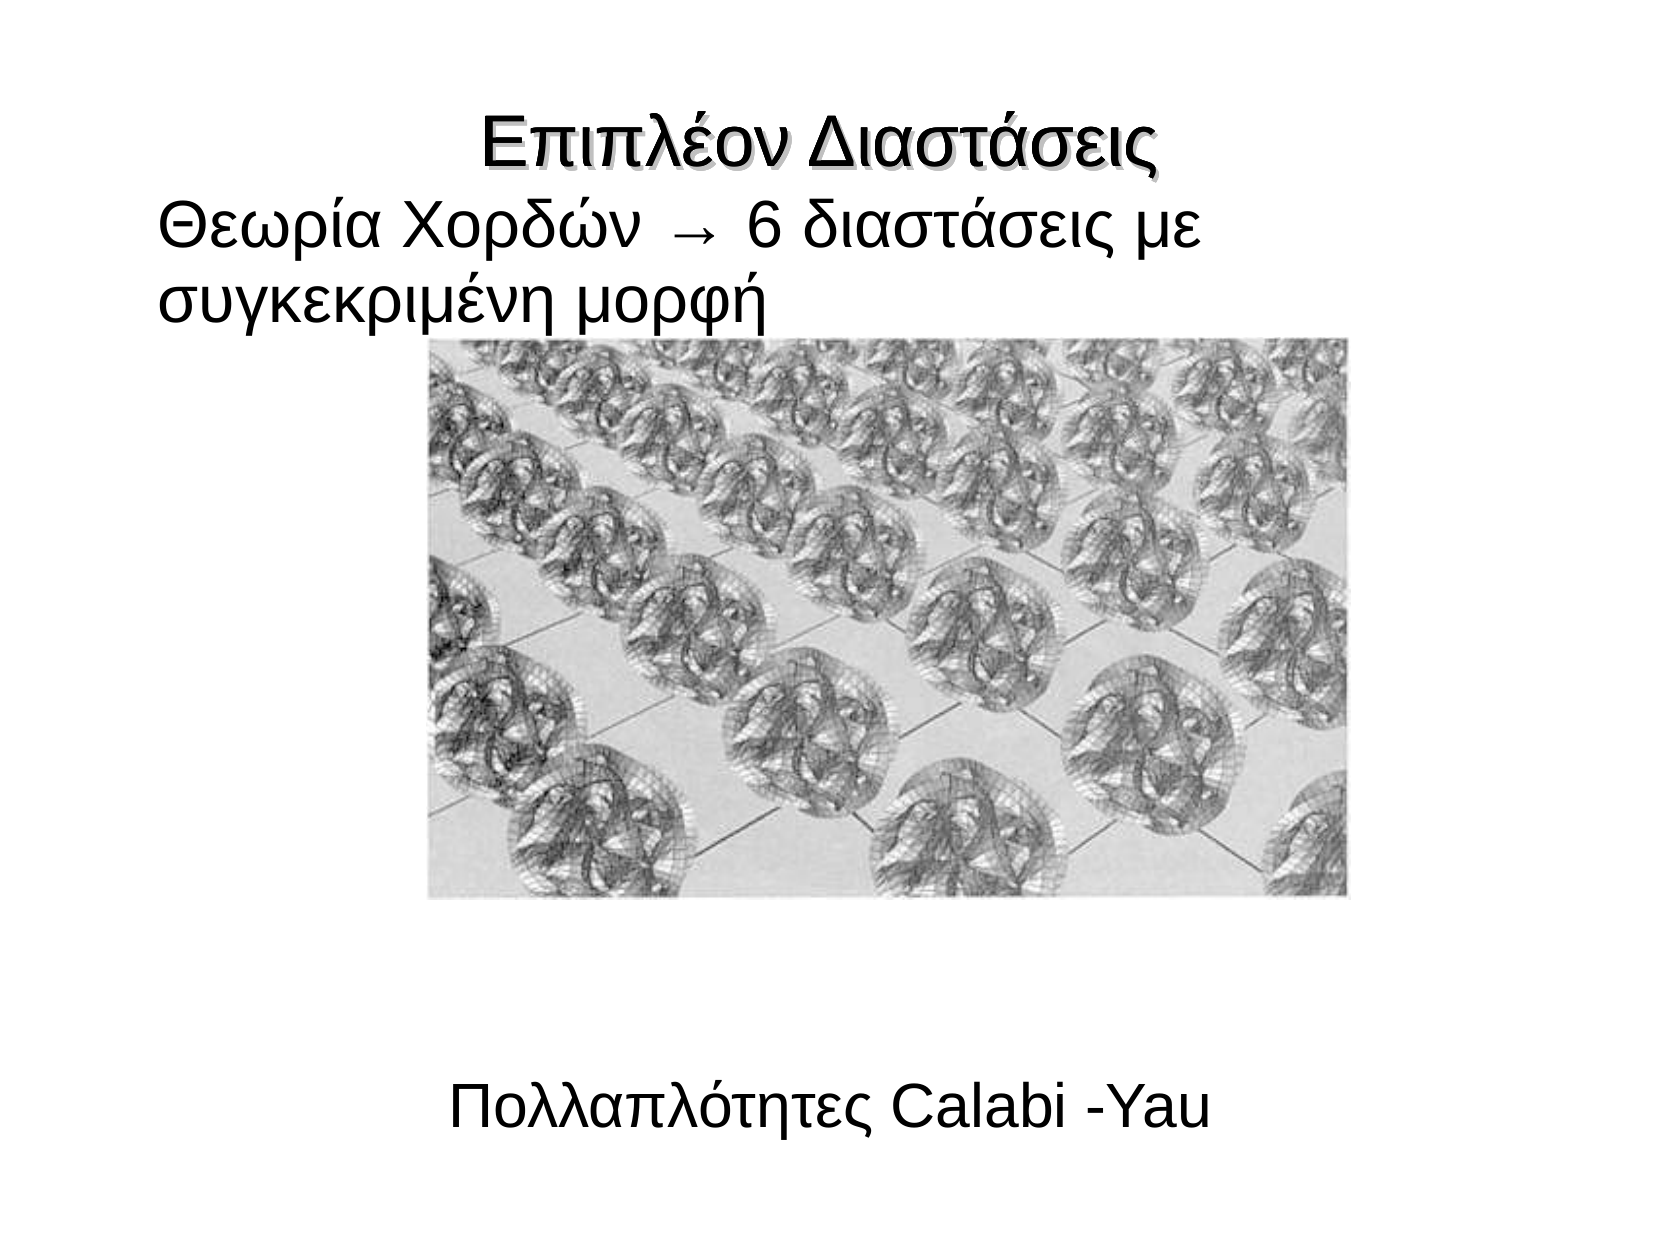

Επιπλέον Διαστάσεις
Επιπλέον Διαστάσεις
Επιπλέον Διαστάσεις
# Θεωρία Χορδών → 6 διαστάσεις με συγκεκριμένη μορφή
Πολλαπλότητες Calabi -Yau